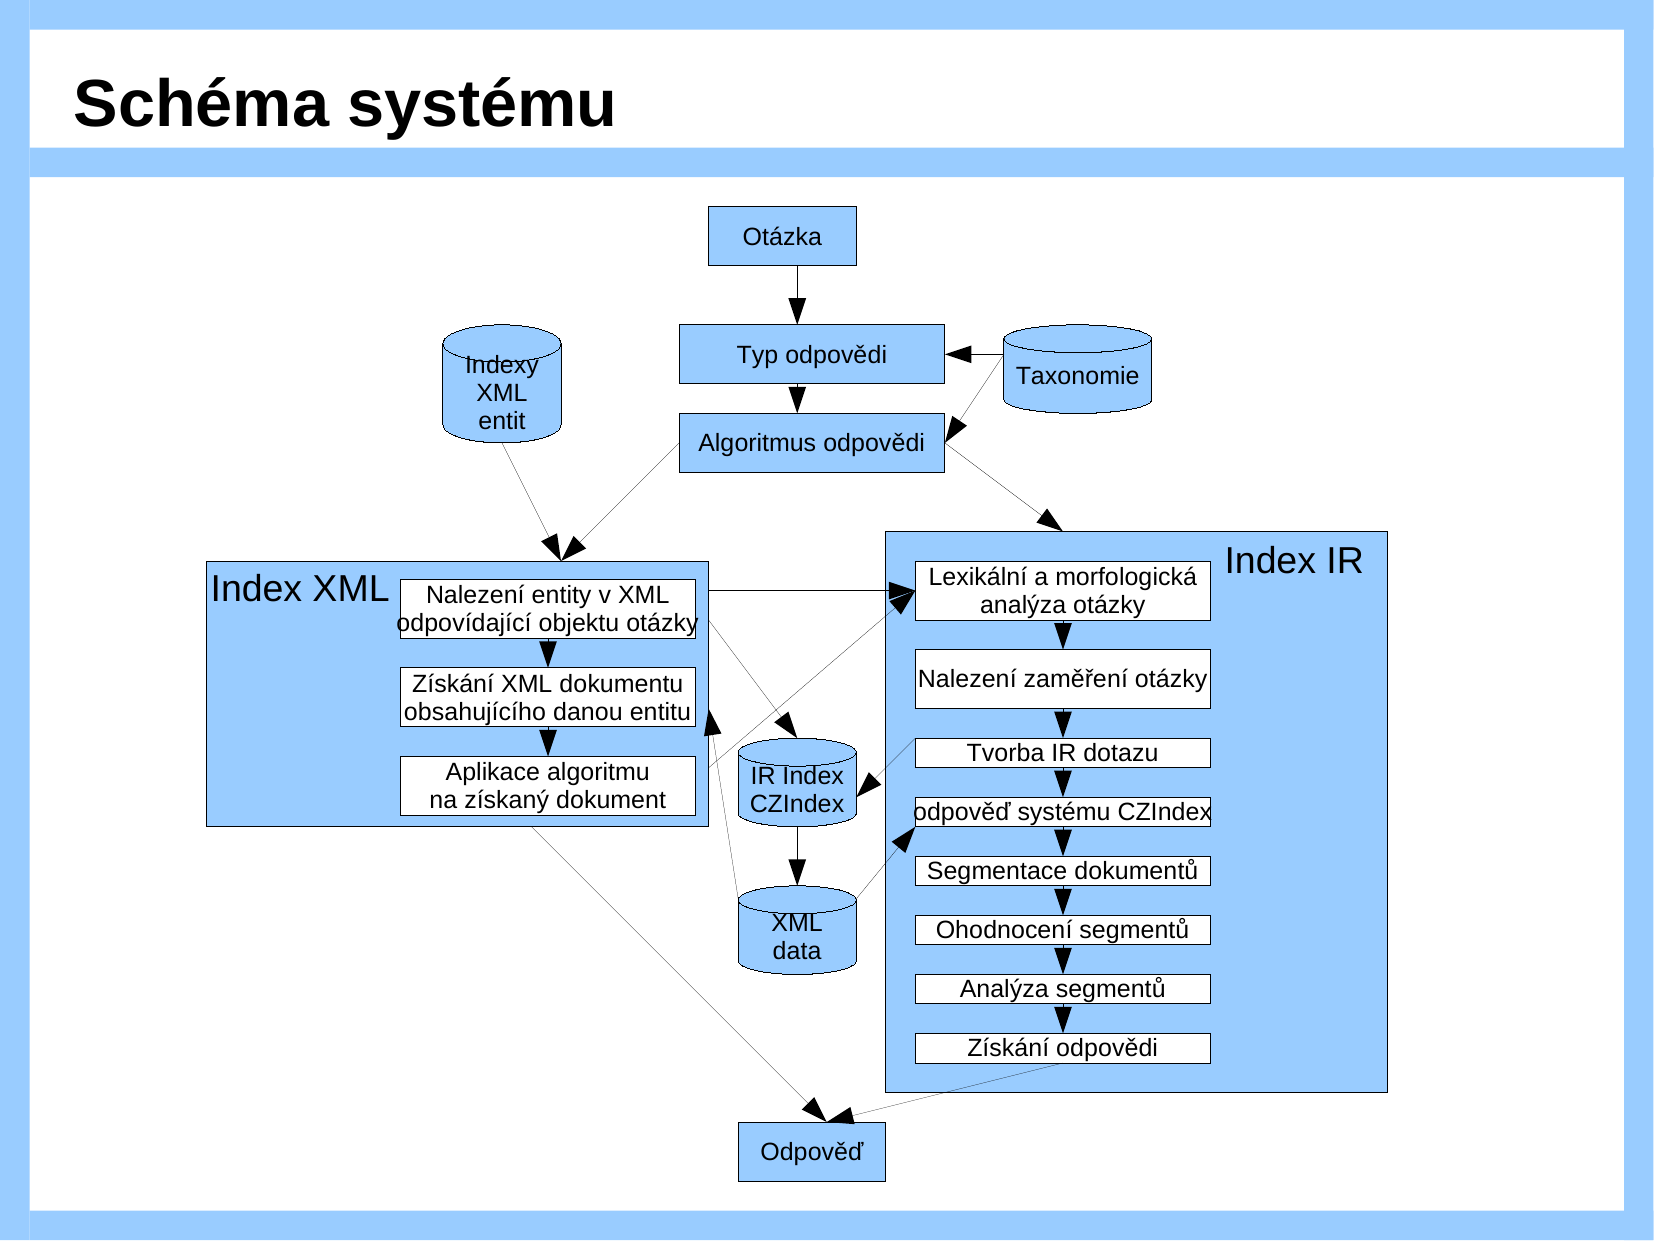

Schéma systému
Otázka
Indexy
XML
entit
Typ odpovědi
Taxonomie
Algoritmus odpovědi
 Index IR
Index XML
Lexikální a morfologická
analýza otázky
Nalezení entity v XML
odpovídající objektu otázky
Nalezení zaměření otázky
Získání XML dokumentu
obsahujícího danou entitu
IR Index
CZIndex
Tvorba IR dotazu
Aplikace algoritmu
na získaný dokument
odpověď systému CZIndex
Segmentace dokumentů
XML
data
Ohodnocení segmentů
Analýza segmentů
Získání odpovědi
Odpověď